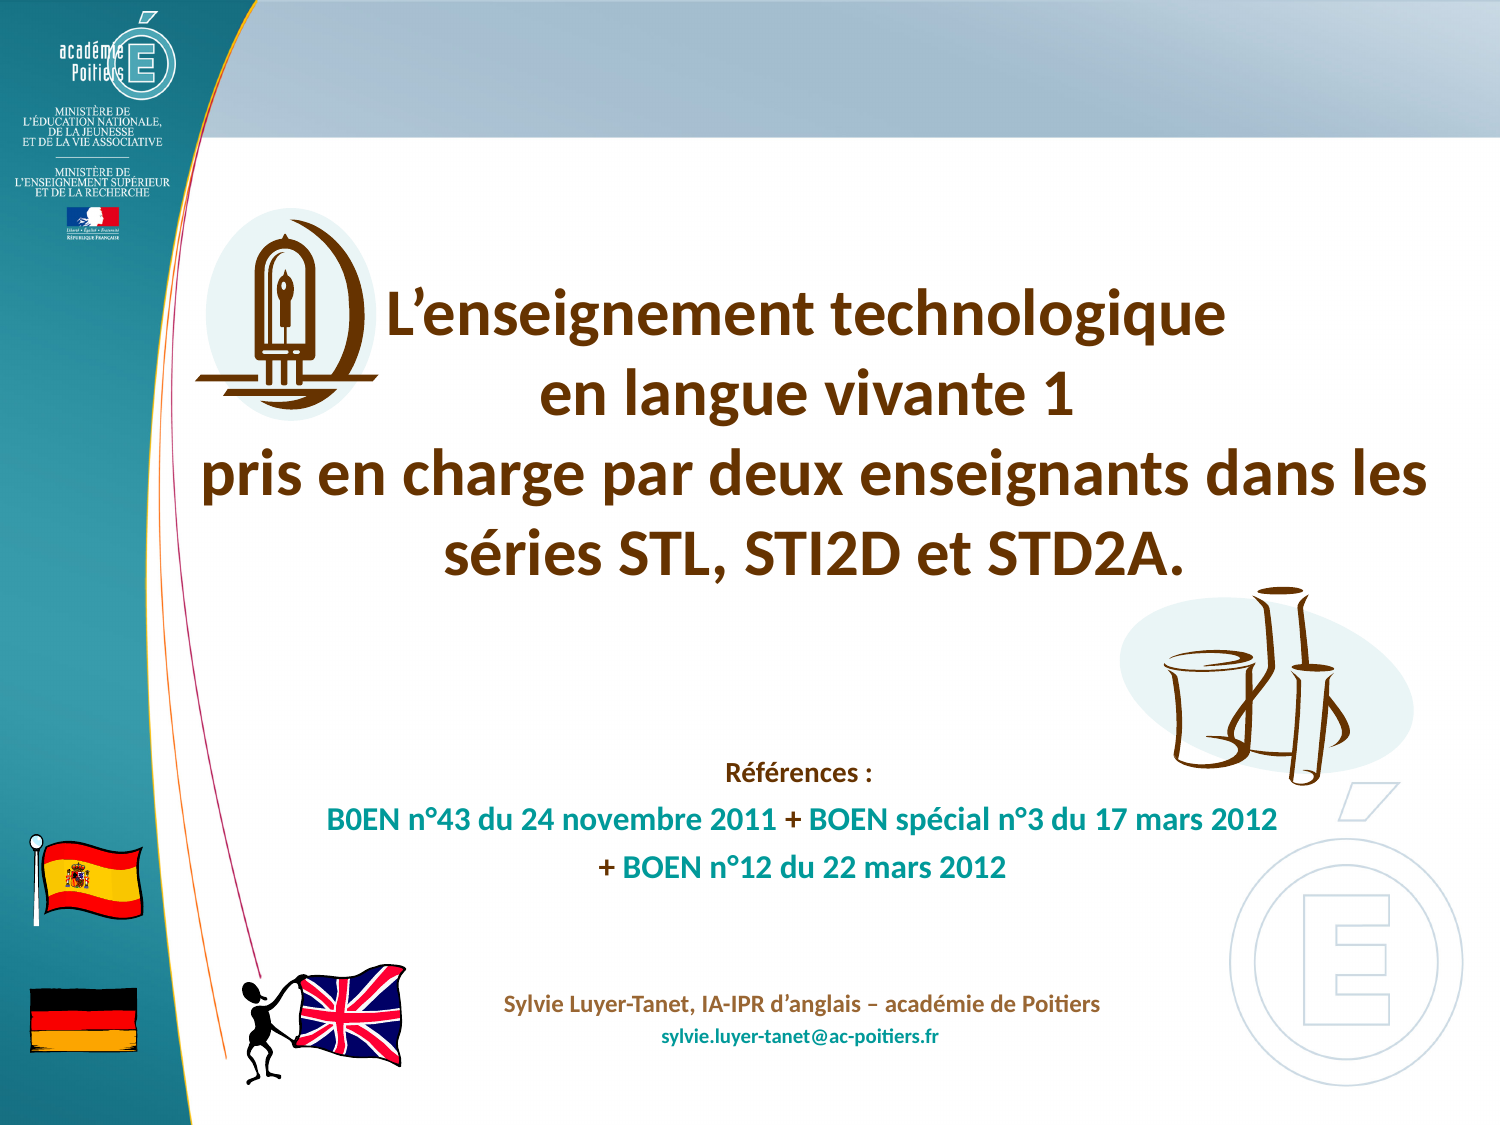

# L’enseignement technologique en langue vivante 1 pris en charge par deux enseignants dans les séries STL, STI2D et STD2A.
Références :
B0EN n°43 du 24 novembre 2011 + BOEN spécial n°3 du 17 mars 2012
+ BOEN n°12 du 22 mars 2012
Sylvie Luyer-Tanet, IA-IPR d’anglais – académie de Poitiers
sylvie.luyer-tanet@ac-poitiers.fr